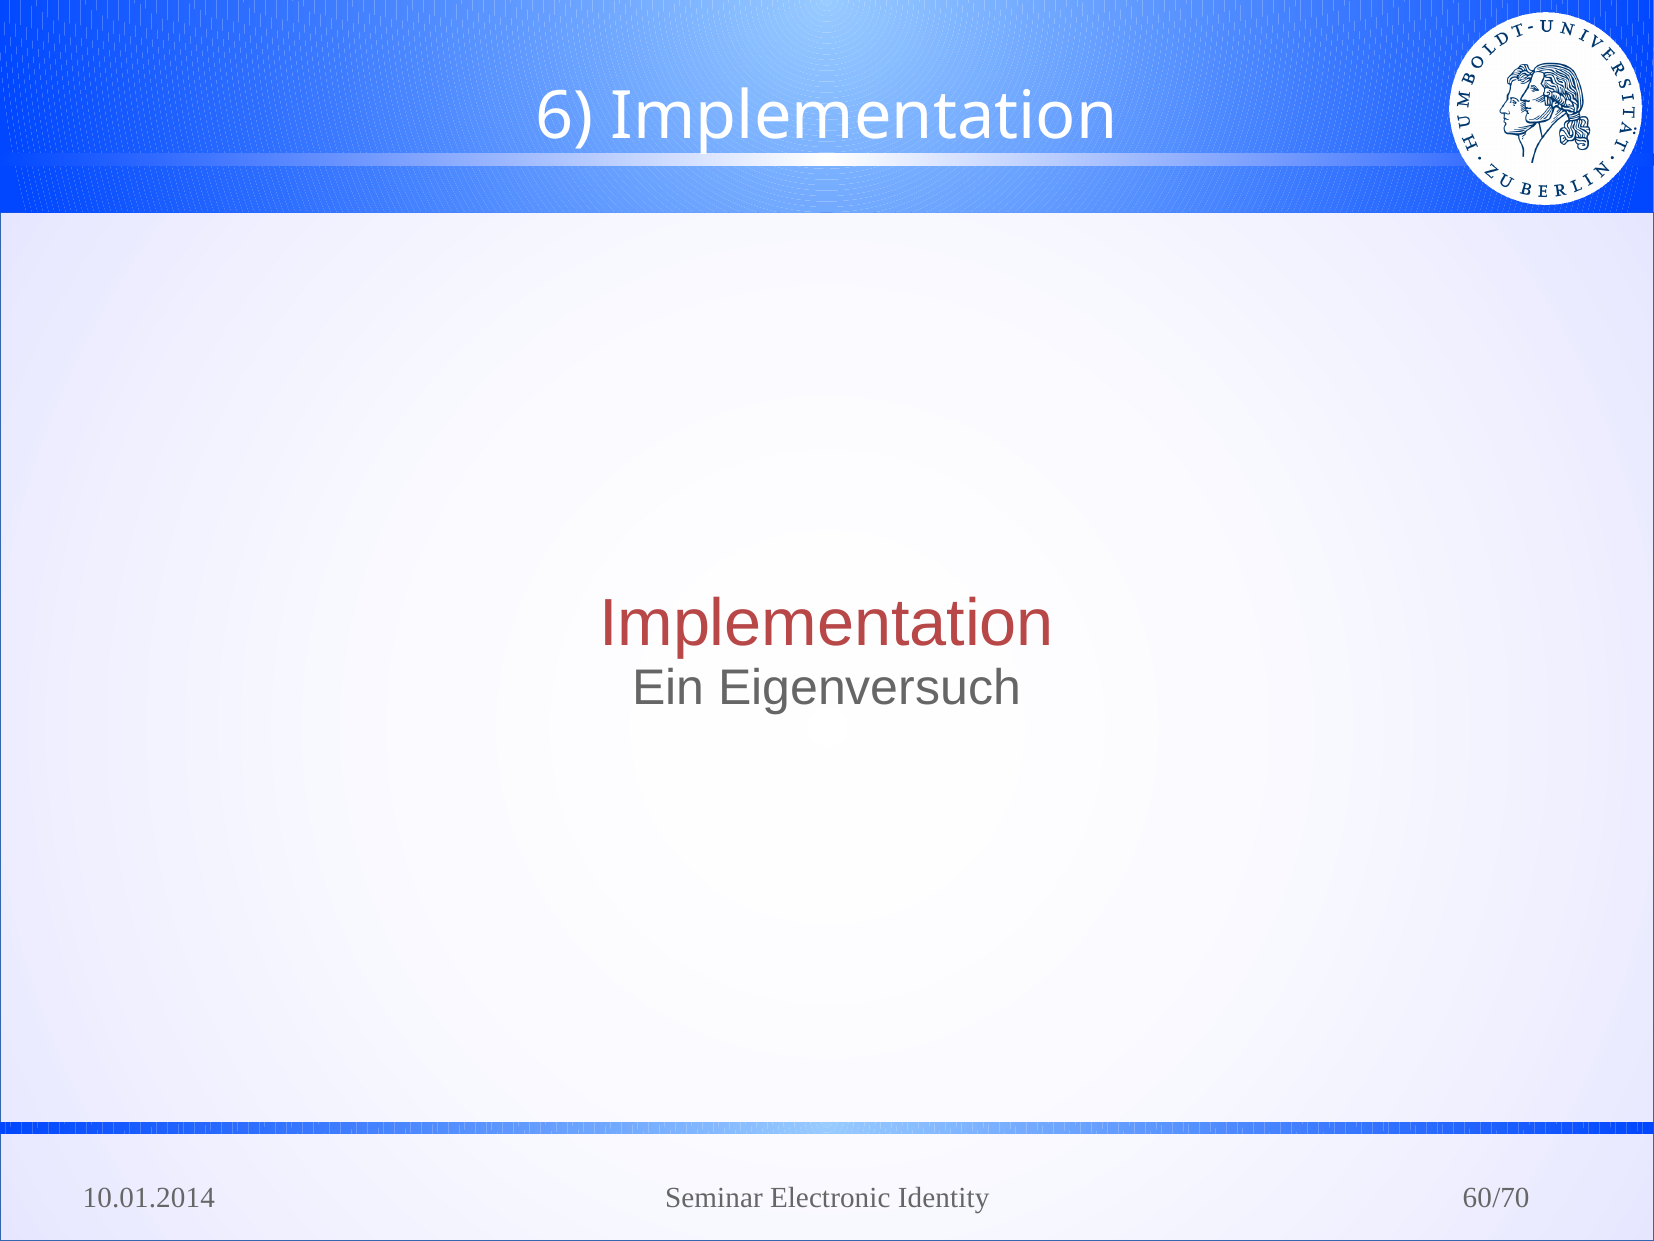

# 6) Implementation
Implementation
Ein Eigenversuch
10.01.2014
Seminar Electronic Identity